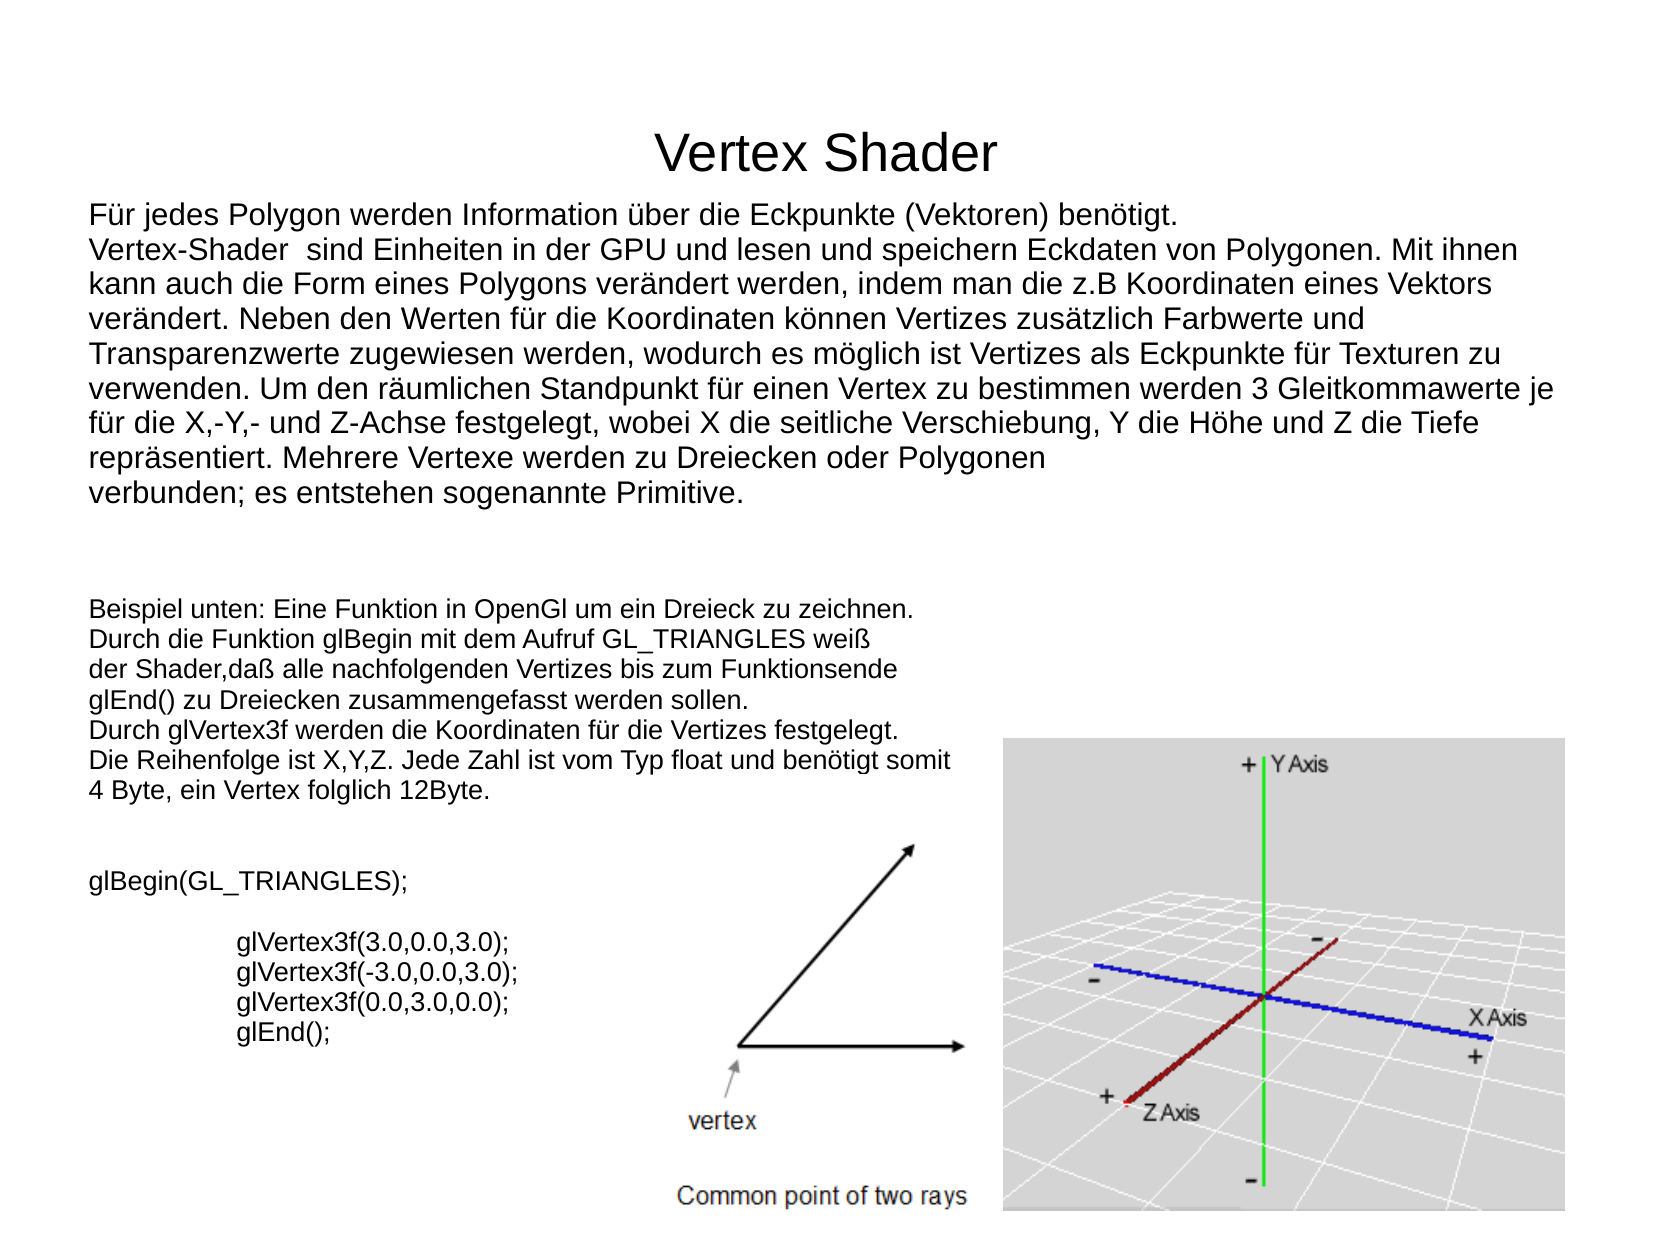

# Vertex Shader
Für jedes Polygon werden Information über die Eckpunkte (Vektoren) benötigt.
Vertex-Shader sind Einheiten in der GPU und lesen und speichern Eckdaten von Polygonen. Mit ihnen kann auch die Form eines Polygons verändert werden, indem man die z.B Koordinaten eines Vektors verändert. Neben den Werten für die Koordinaten können Vertizes zusätzlich Farbwerte und Transparenzwerte zugewiesen werden, wodurch es möglich ist Vertizes als Eckpunkte für Texturen zu verwenden. Um den räumlichen Standpunkt für einen Vertex zu bestimmen werden 3 Gleitkommawerte je für die X,-Y,- und Z-Achse festgelegt, wobei X die seitliche Verschiebung, Y die Höhe und Z die Tiefe repräsentiert. Mehrere Vertexe werden zu Dreiecken oder Polygonen
verbunden; es entstehen sogenannte Primitive.
Beispiel unten: Eine Funktion in OpenGl um ein Dreieck zu zeichnen.
Durch die Funktion glBegin mit dem Aufruf GL_TRIANGLES weiß
der Shader,daß alle nachfolgenden Vertizes bis zum Funktionsende
glEnd() zu Dreiecken zusammengefasst werden sollen.
Durch glVertex3f werden die Koordinaten für die Vertizes festgelegt.
Die Reihenfolge ist X,Y,Z. Jede Zahl ist vom Typ float und benötigt somit
4 Byte, ein Vertex folglich 12Byte.
glBegin(GL_TRIANGLES);
		glVertex3f(3.0,0.0,3.0);
		glVertex3f(-3.0,0.0,3.0);
		glVertex3f(0.0,3.0,0.0);
		glEnd();